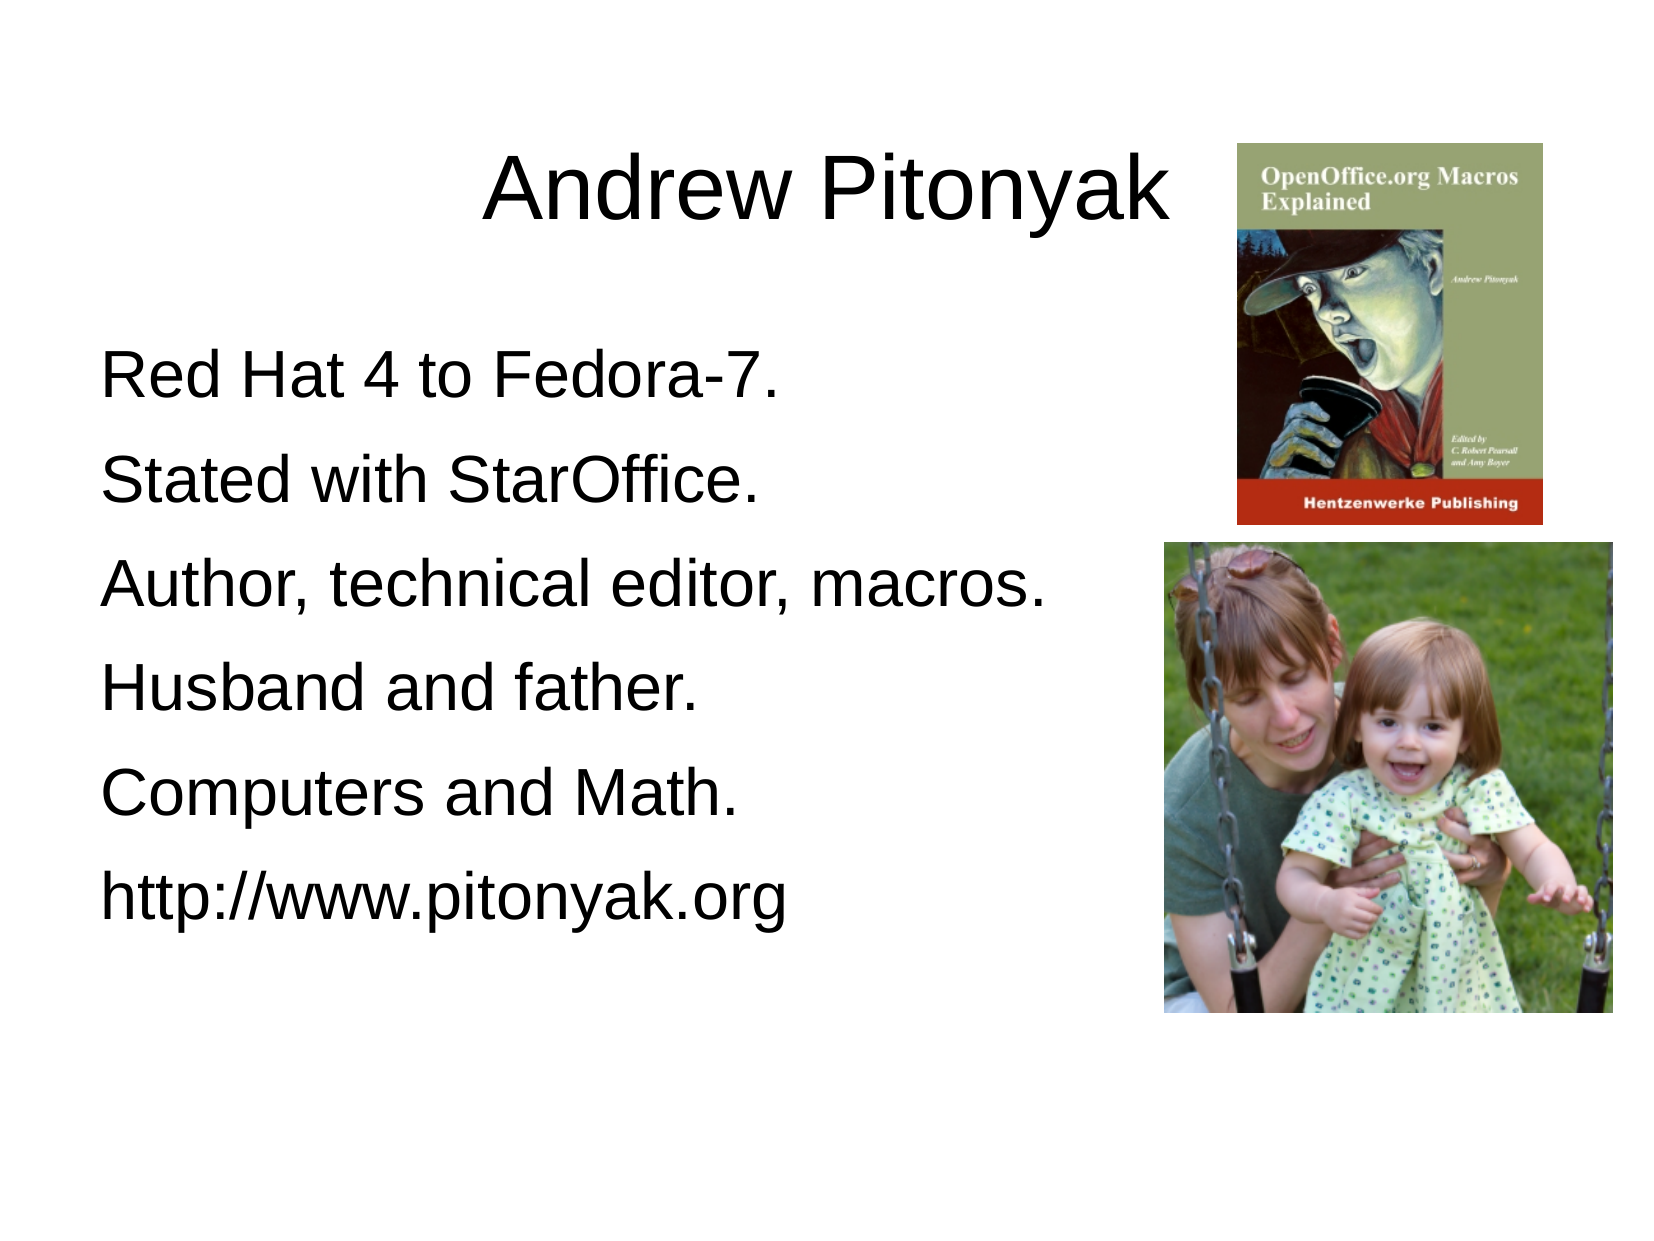

# Andrew Pitonyak
Red Hat 4 to Fedora-7.
Stated with StarOffice.
Author, technical editor, macros.
Husband and father.
Computers and Math.
http://www.pitonyak.org